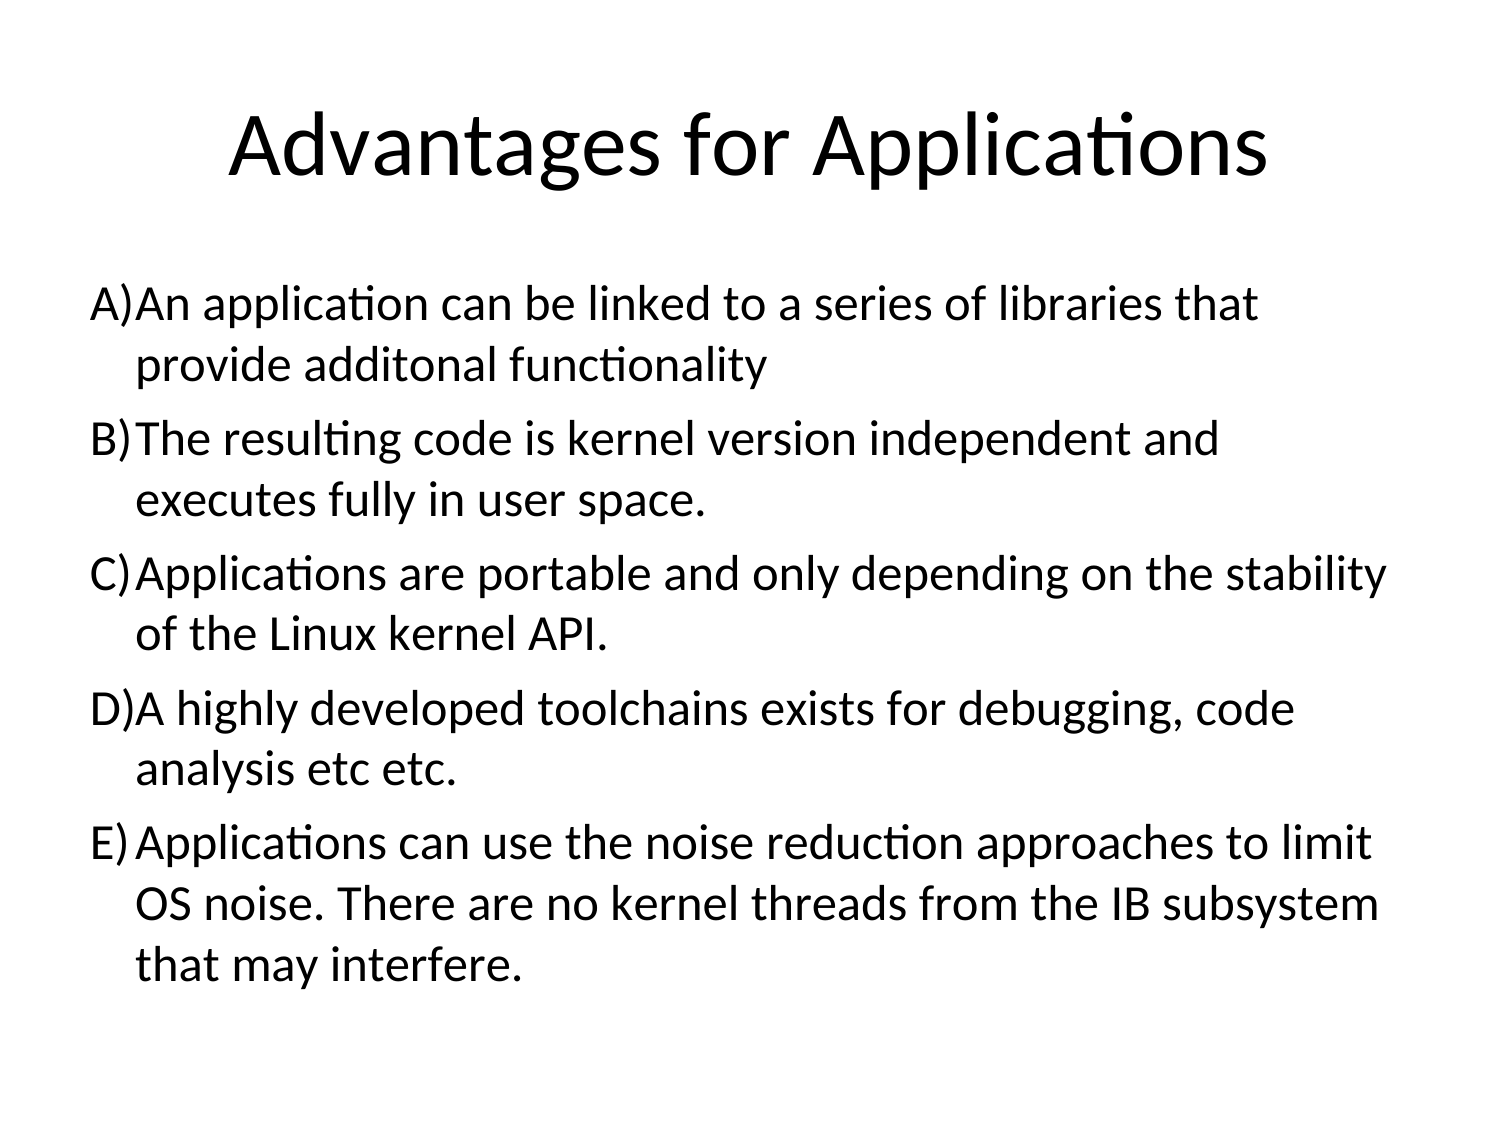

# Advantages for Applications
An application can be linked to a series of libraries that provide additonal functionality
The resulting code is kernel version independent and executes fully in user space.
Applications are portable and only depending on the stability of the Linux kernel API.
A highly developed toolchains exists for debugging, code analysis etc etc.
Applications can use the noise reduction approaches to limit OS noise. There are no kernel threads from the IB subsystem that may interfere.